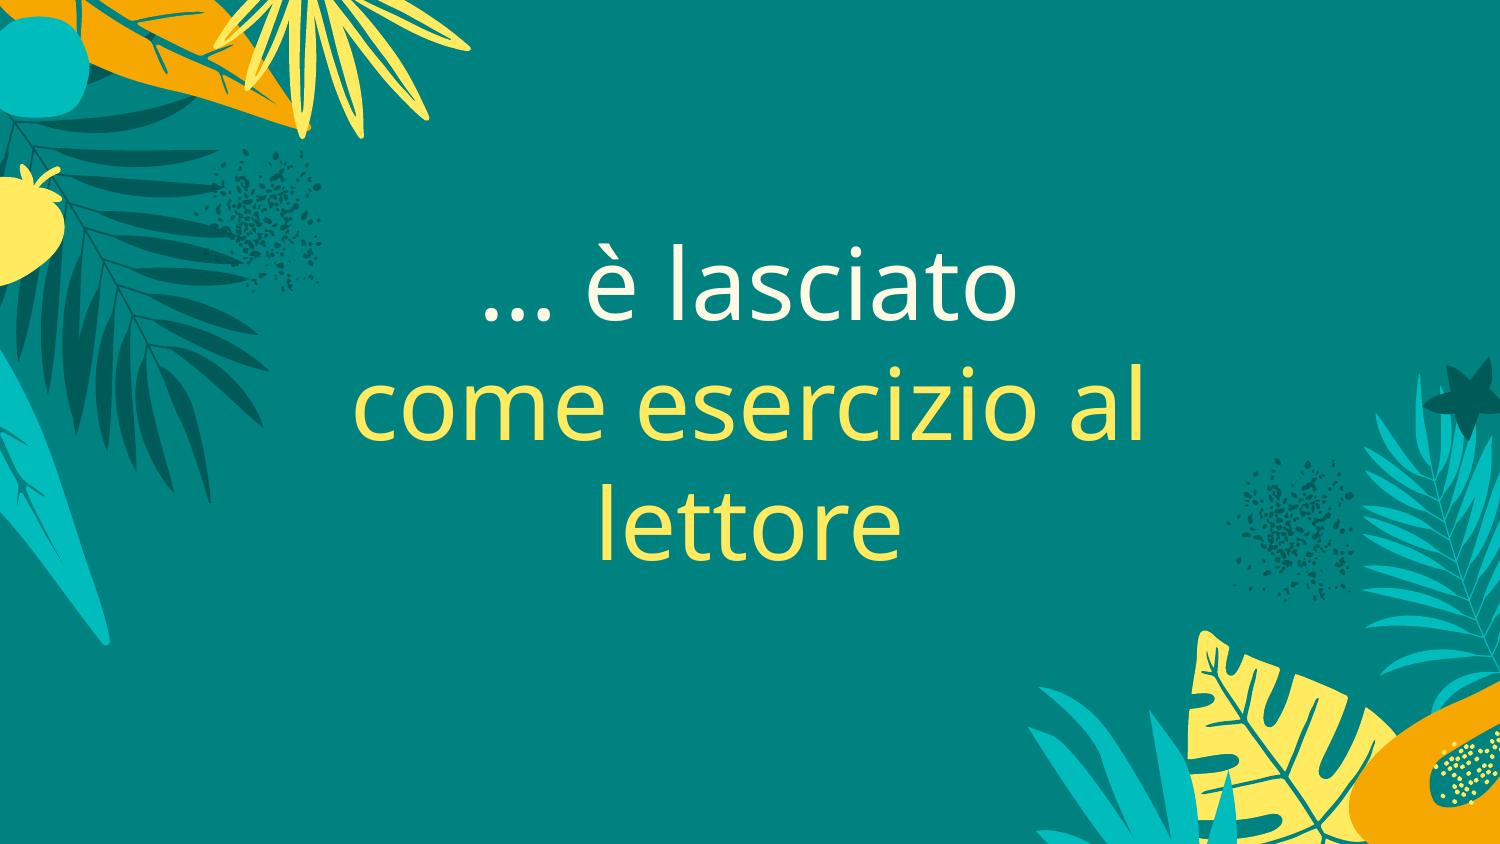

# … è lasciato come esercizio al lettore